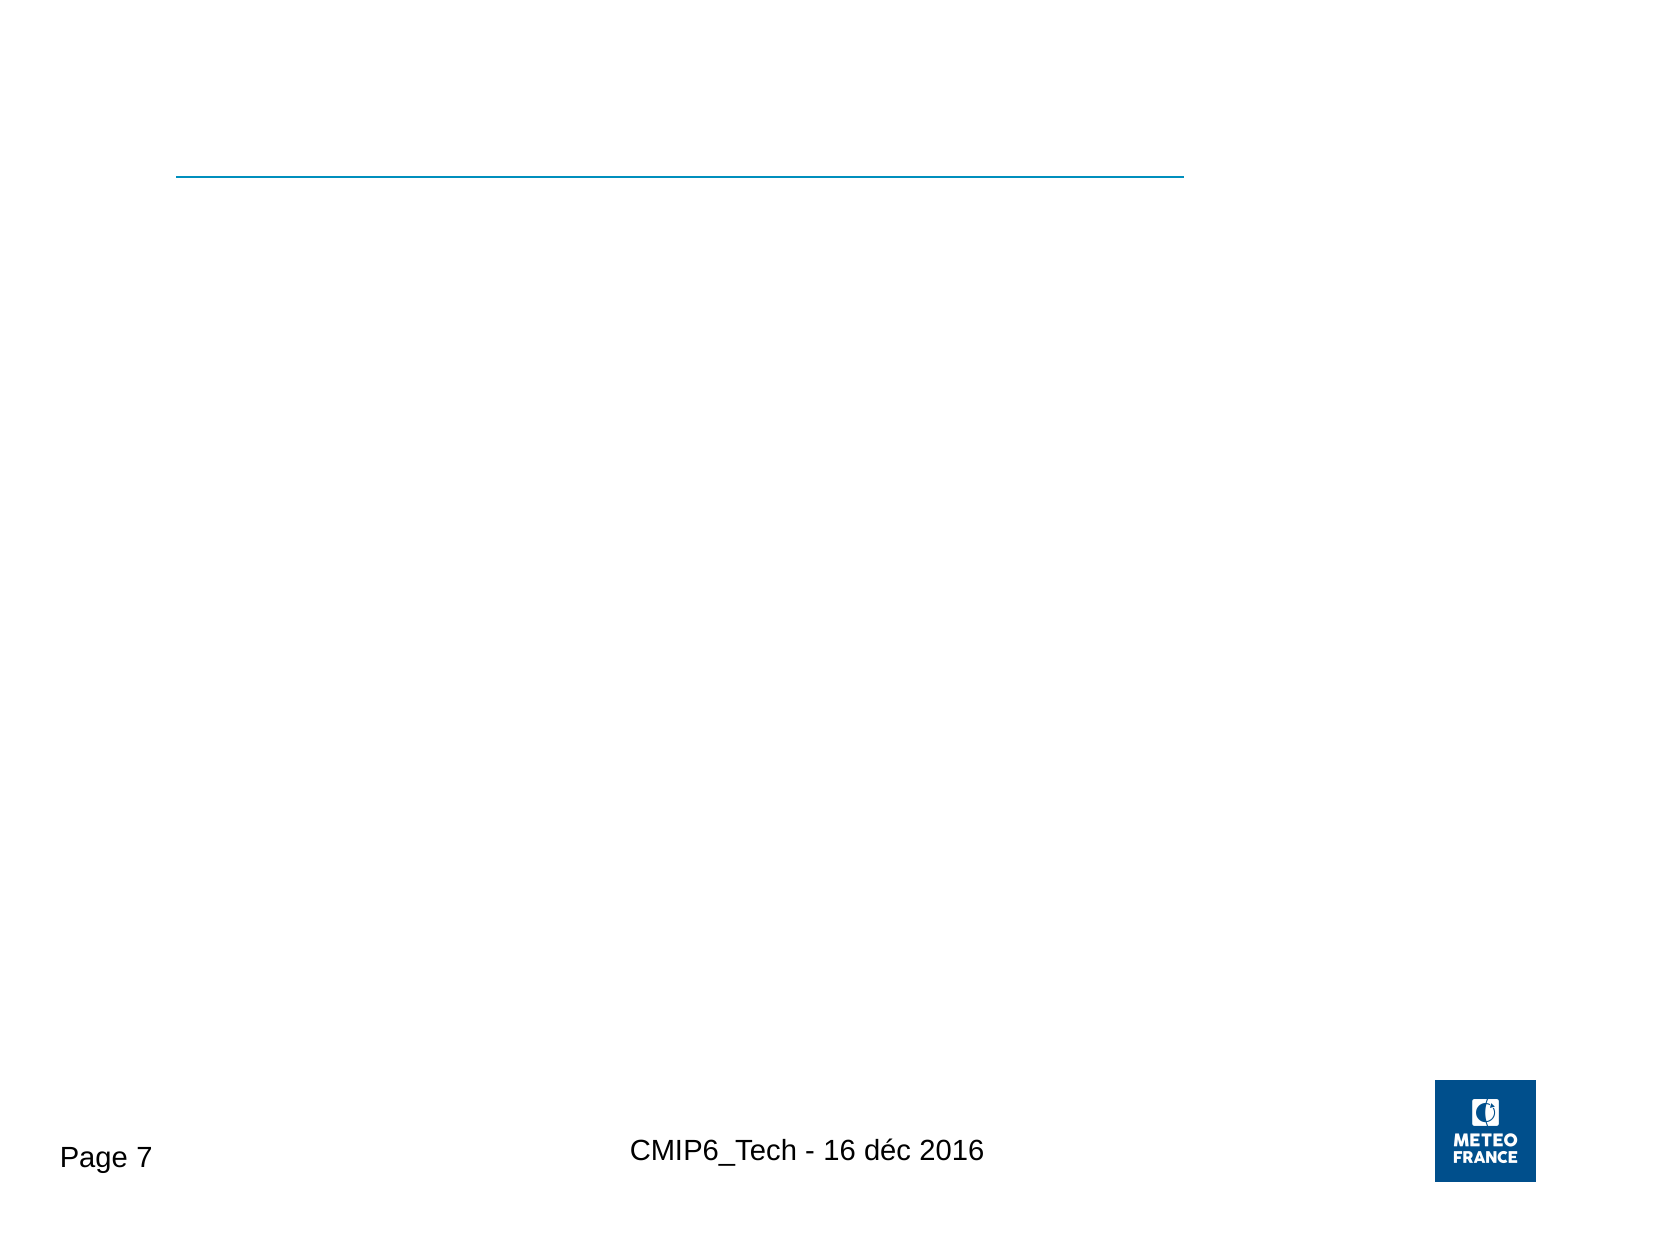

#
CMIP6_Tech - 16 déc 2016
7